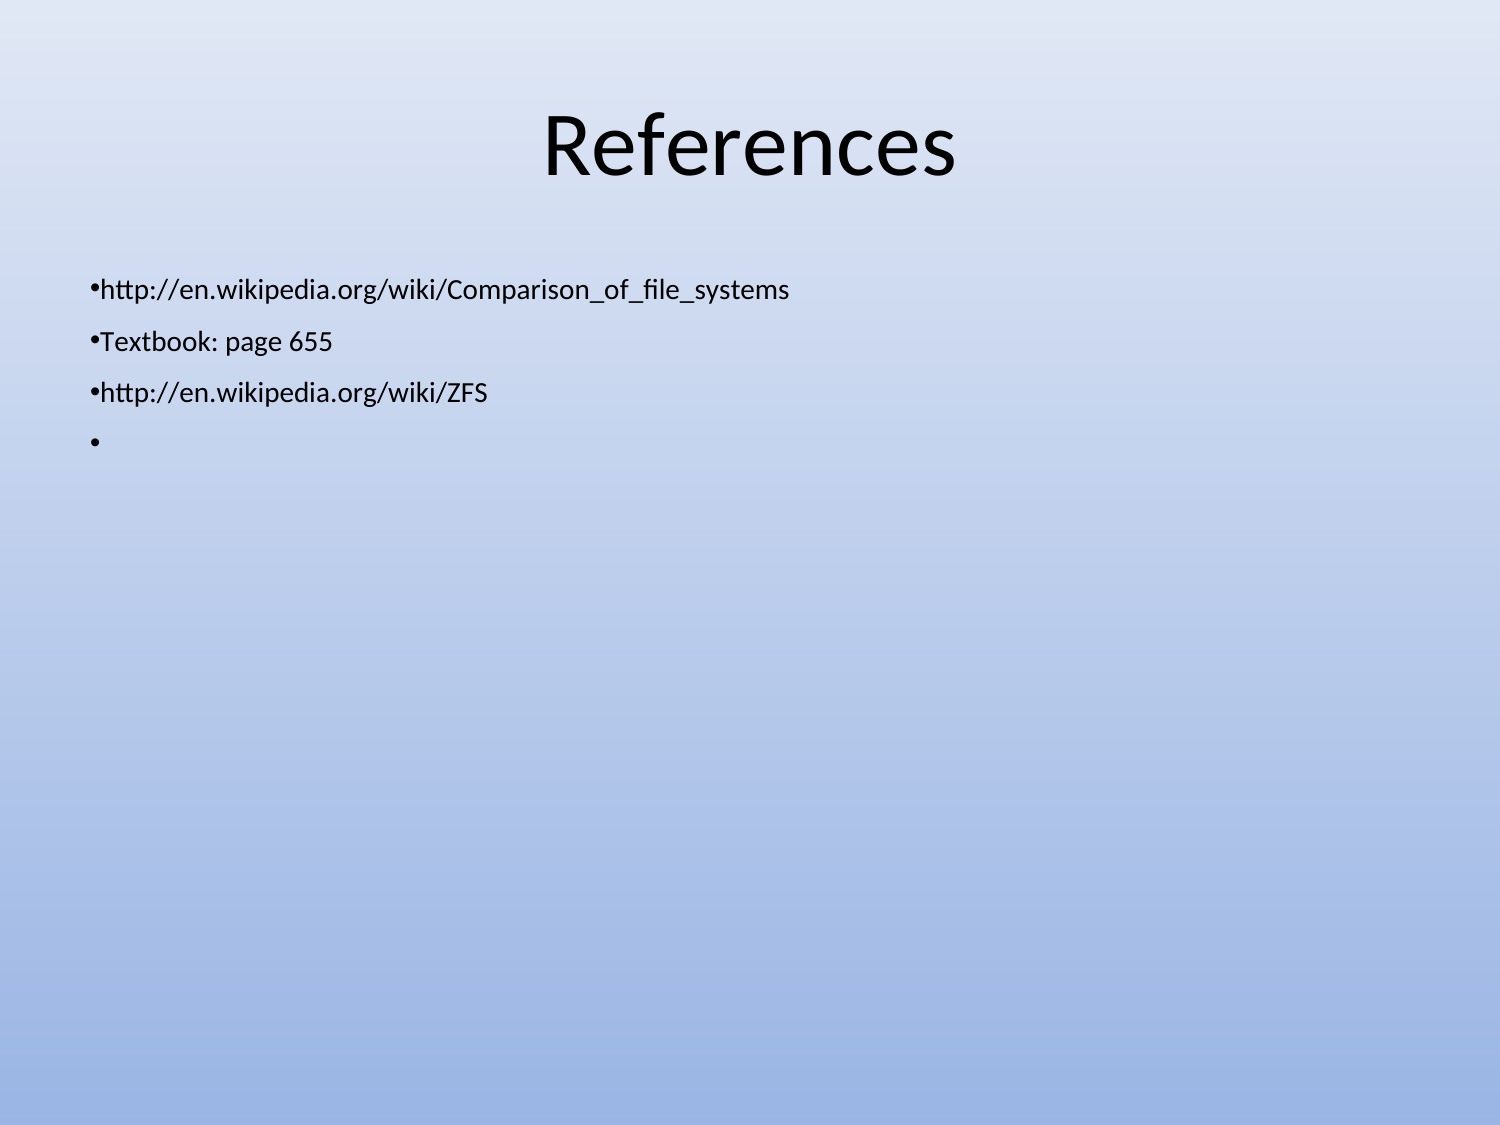

# References
http://en.wikipedia.org/wiki/Comparison_of_file_systems
Textbook: page 655
http://en.wikipedia.org/wiki/ZFS